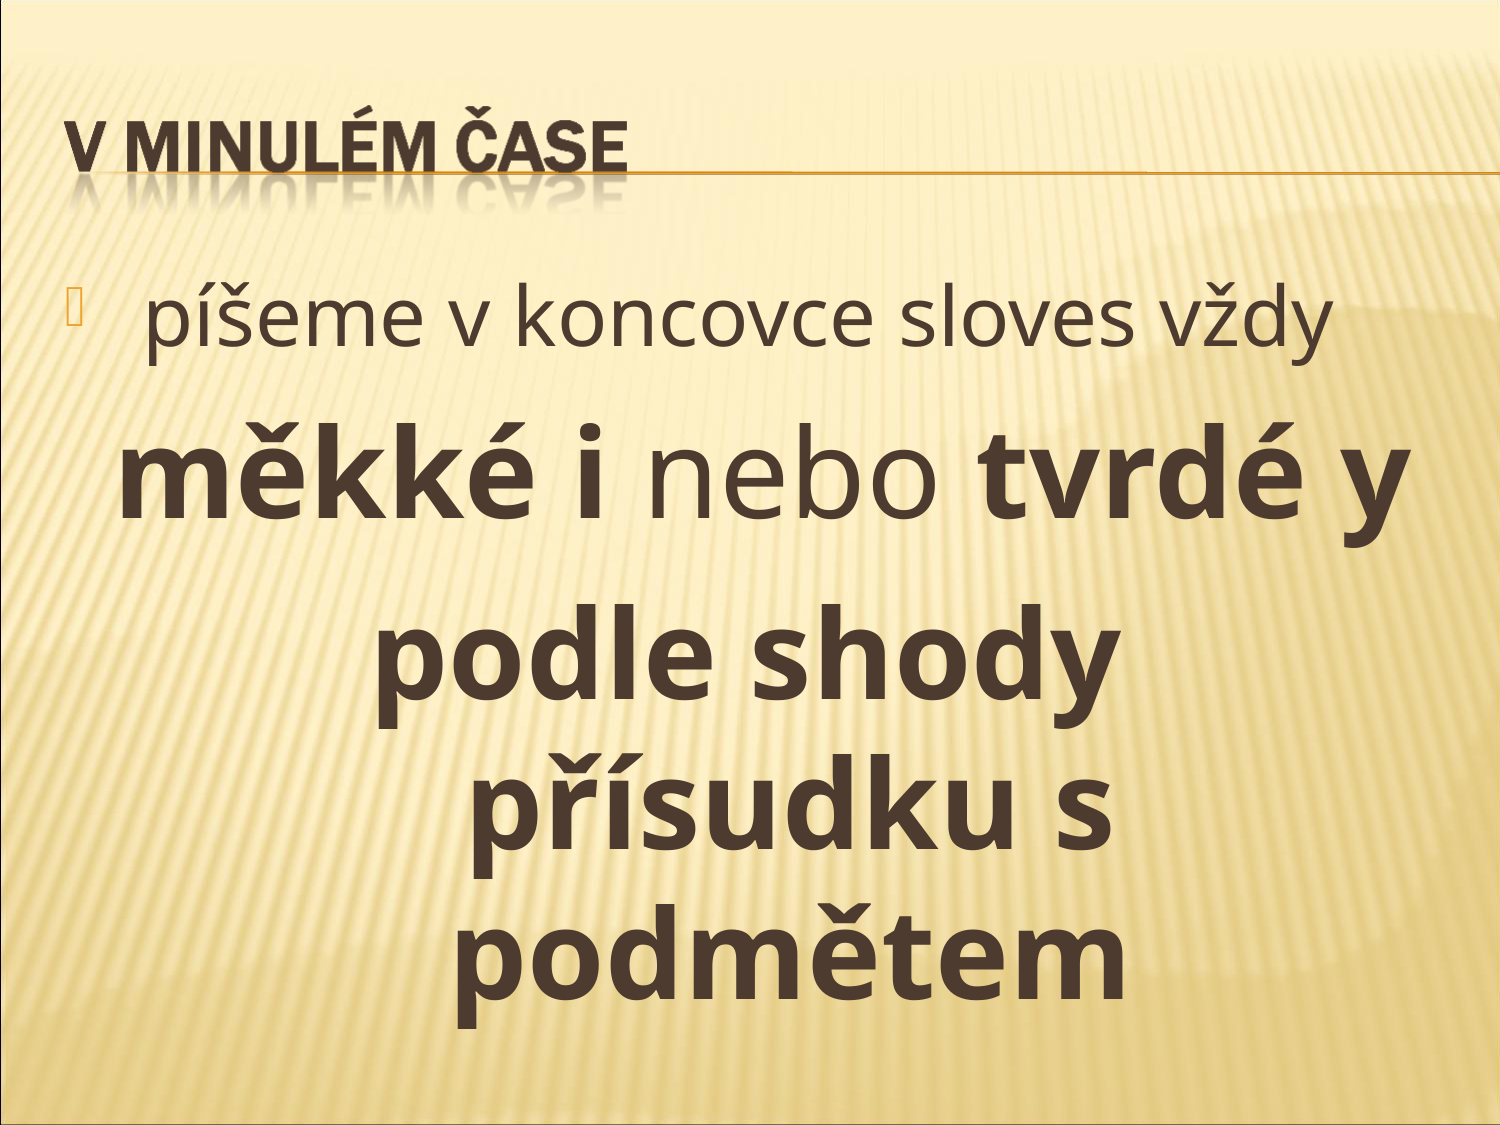

# píšeme v koncovce sloves vždy
měkké i nebo tvrdé y
podle shody
přísudku s podmětem